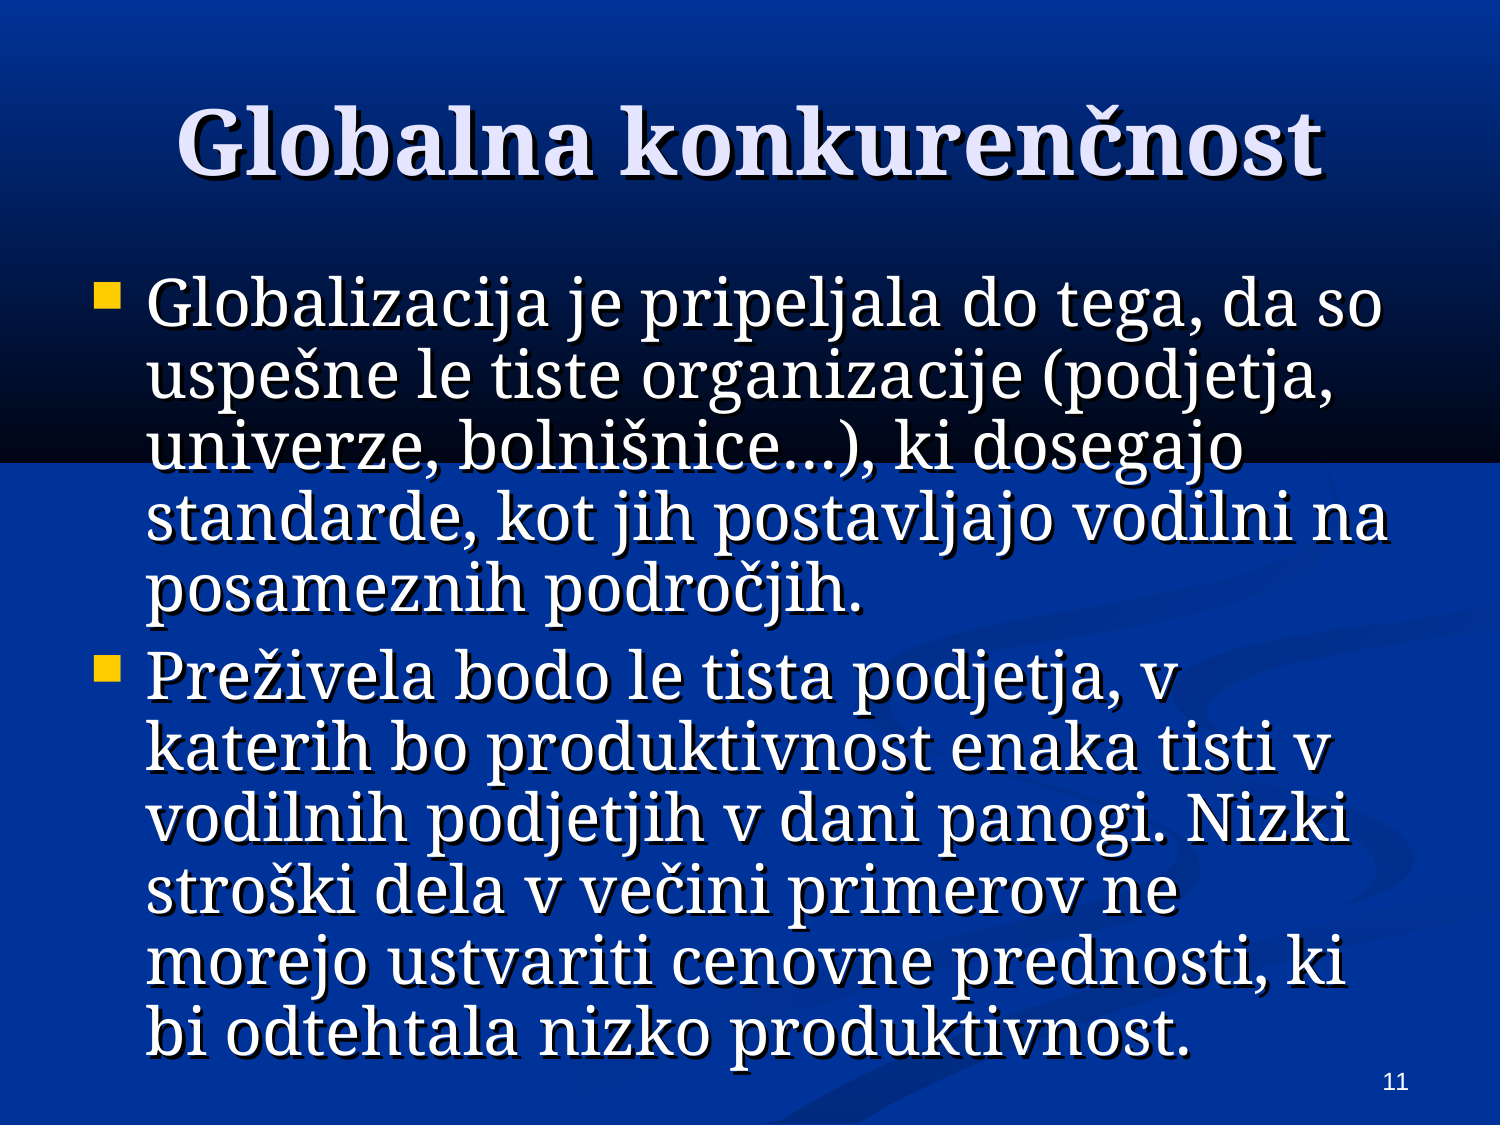

# Globalna konkurenčnost
Globalizacija je pripeljala do tega, da so uspešne le tiste organizacije (podjetja, univerze, bolnišnice…), ki dosegajo standarde, kot jih postavljajo vodilni na posameznih področjih.
Preživela bodo le tista podjetja, v katerih bo produktivnost enaka tisti v vodilnih podjetjih v dani panogi. Nizki stroški dela v večini primerov ne morejo ustvariti cenovne prednosti, ki bi odtehtala nizko produktivnost.